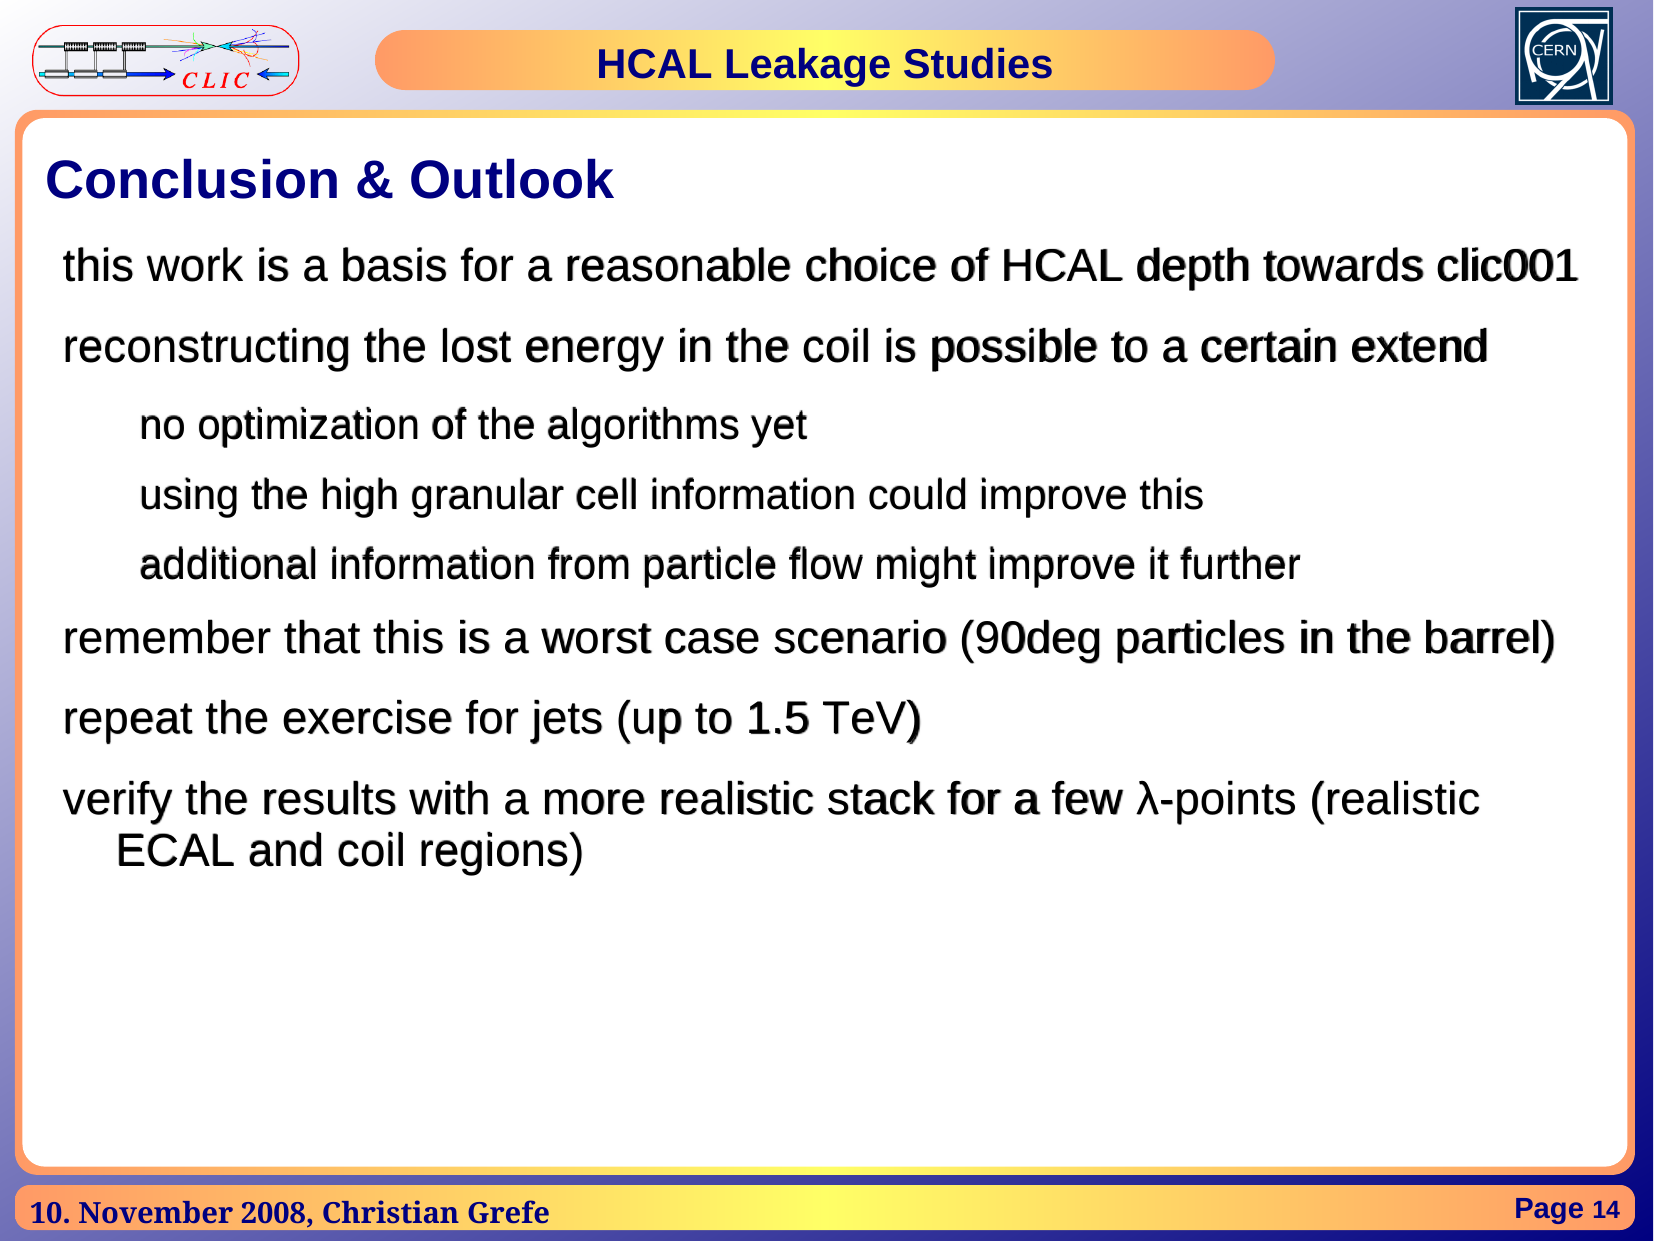

# Conclusion & Outlook
this work is a basis for a reasonable choice of HCAL depth towards clic001
reconstructing the lost energy in the coil is possible to a certain extend
no optimization of the algorithms yet
using the high granular cell information could improve this
additional information from particle flow might improve it further
remember that this is a worst case scenario (90deg particles in the barrel)
repeat the exercise for jets (up to 1.5 TeV)
verify the results with a more realistic stack for a few λ-points (realistic ECAL and coil regions)